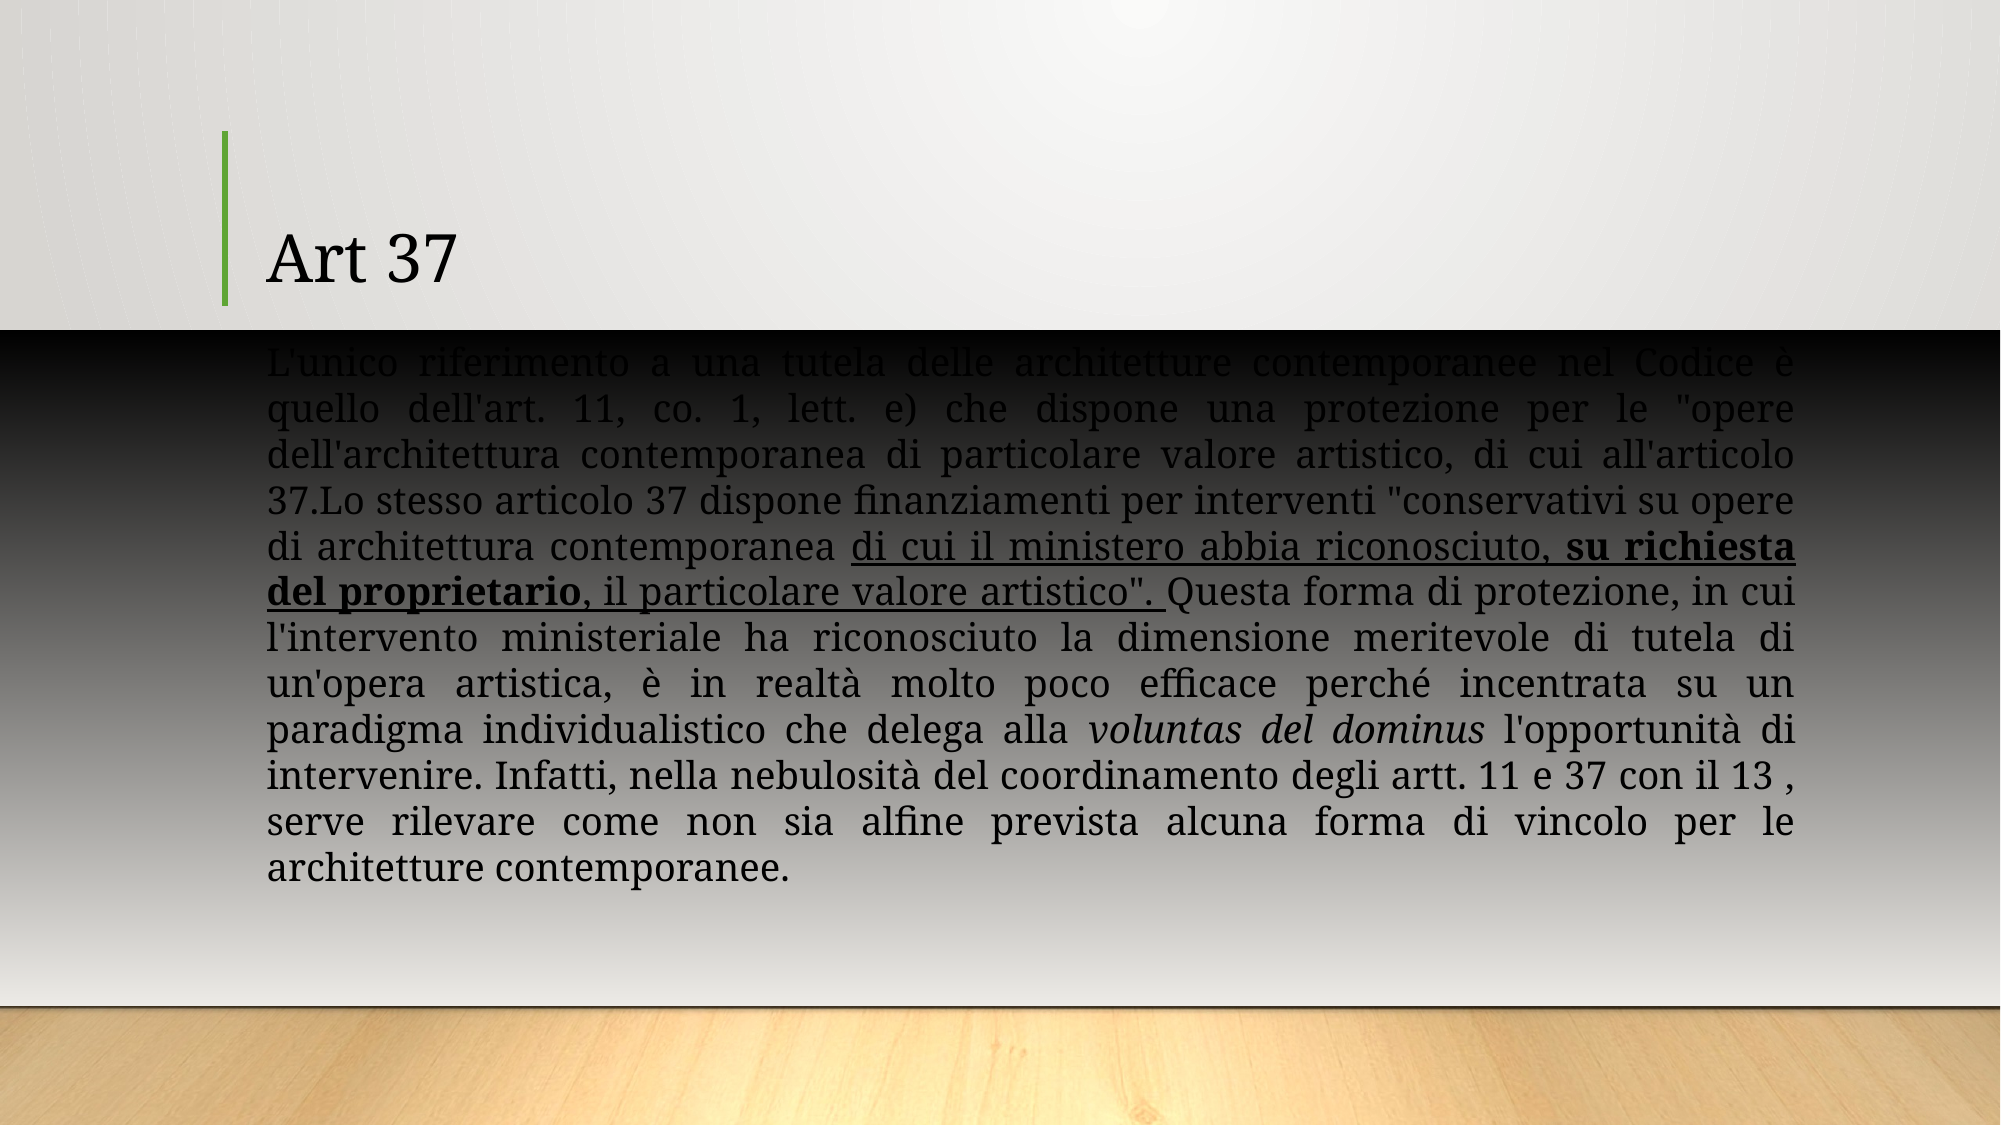

# Art 37
L'unico riferimento a una tutela delle architetture contemporanee nel Codice è quello dell'art. 11, co. 1, lett. e) che dispone una protezione per le "opere dell'architettura contemporanea di particolare valore artistico, di cui all'articolo 37.Lo stesso articolo 37 dispone finanziamenti per interventi "conservativi su opere di architettura contemporanea di cui il ministero abbia riconosciuto, su richiesta del proprietario, il particolare valore artistico". Questa forma di protezione, in cui l'intervento ministeriale ha riconosciuto la dimensione meritevole di tutela di un'opera artistica, è in realtà molto poco efficace perché incentrata su un paradigma individualistico che delega alla voluntas del dominus l'opportunità di intervenire. Infatti, nella nebulosità del coordinamento degli artt. 11 e 37 con il 13 , serve rilevare come non sia alfine prevista alcuna forma di vincolo per le architetture contemporanee.